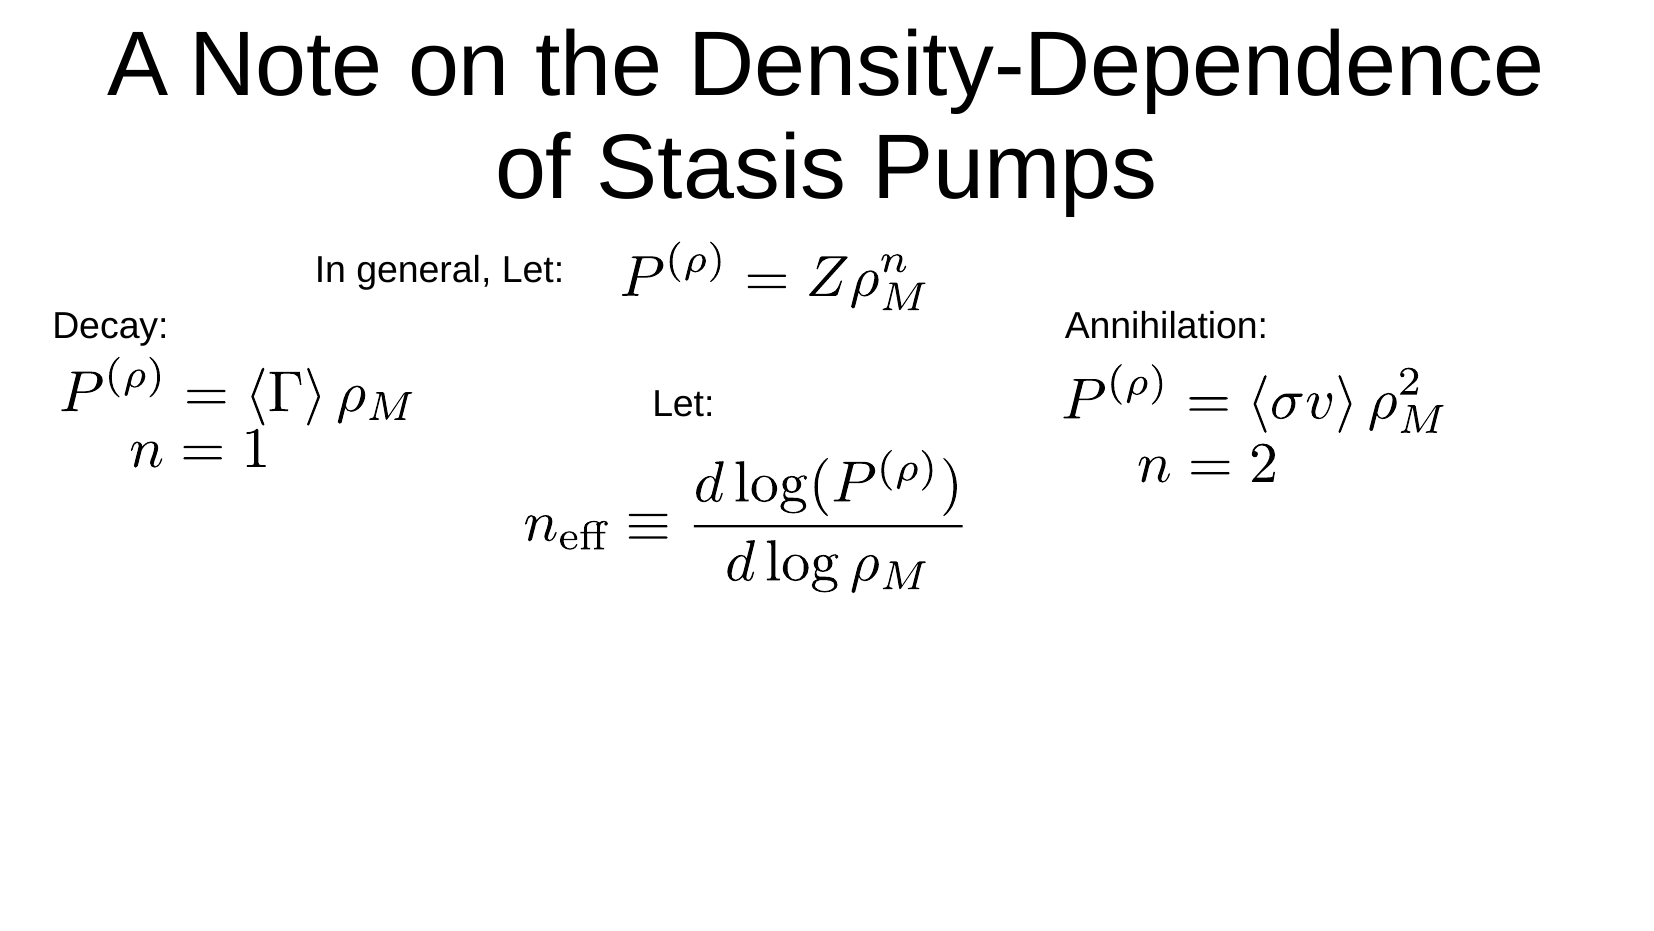

# A Note on the Density-Dependence of Stasis Pumps
In general, Let:
Decay:
Annihilation:
Let: